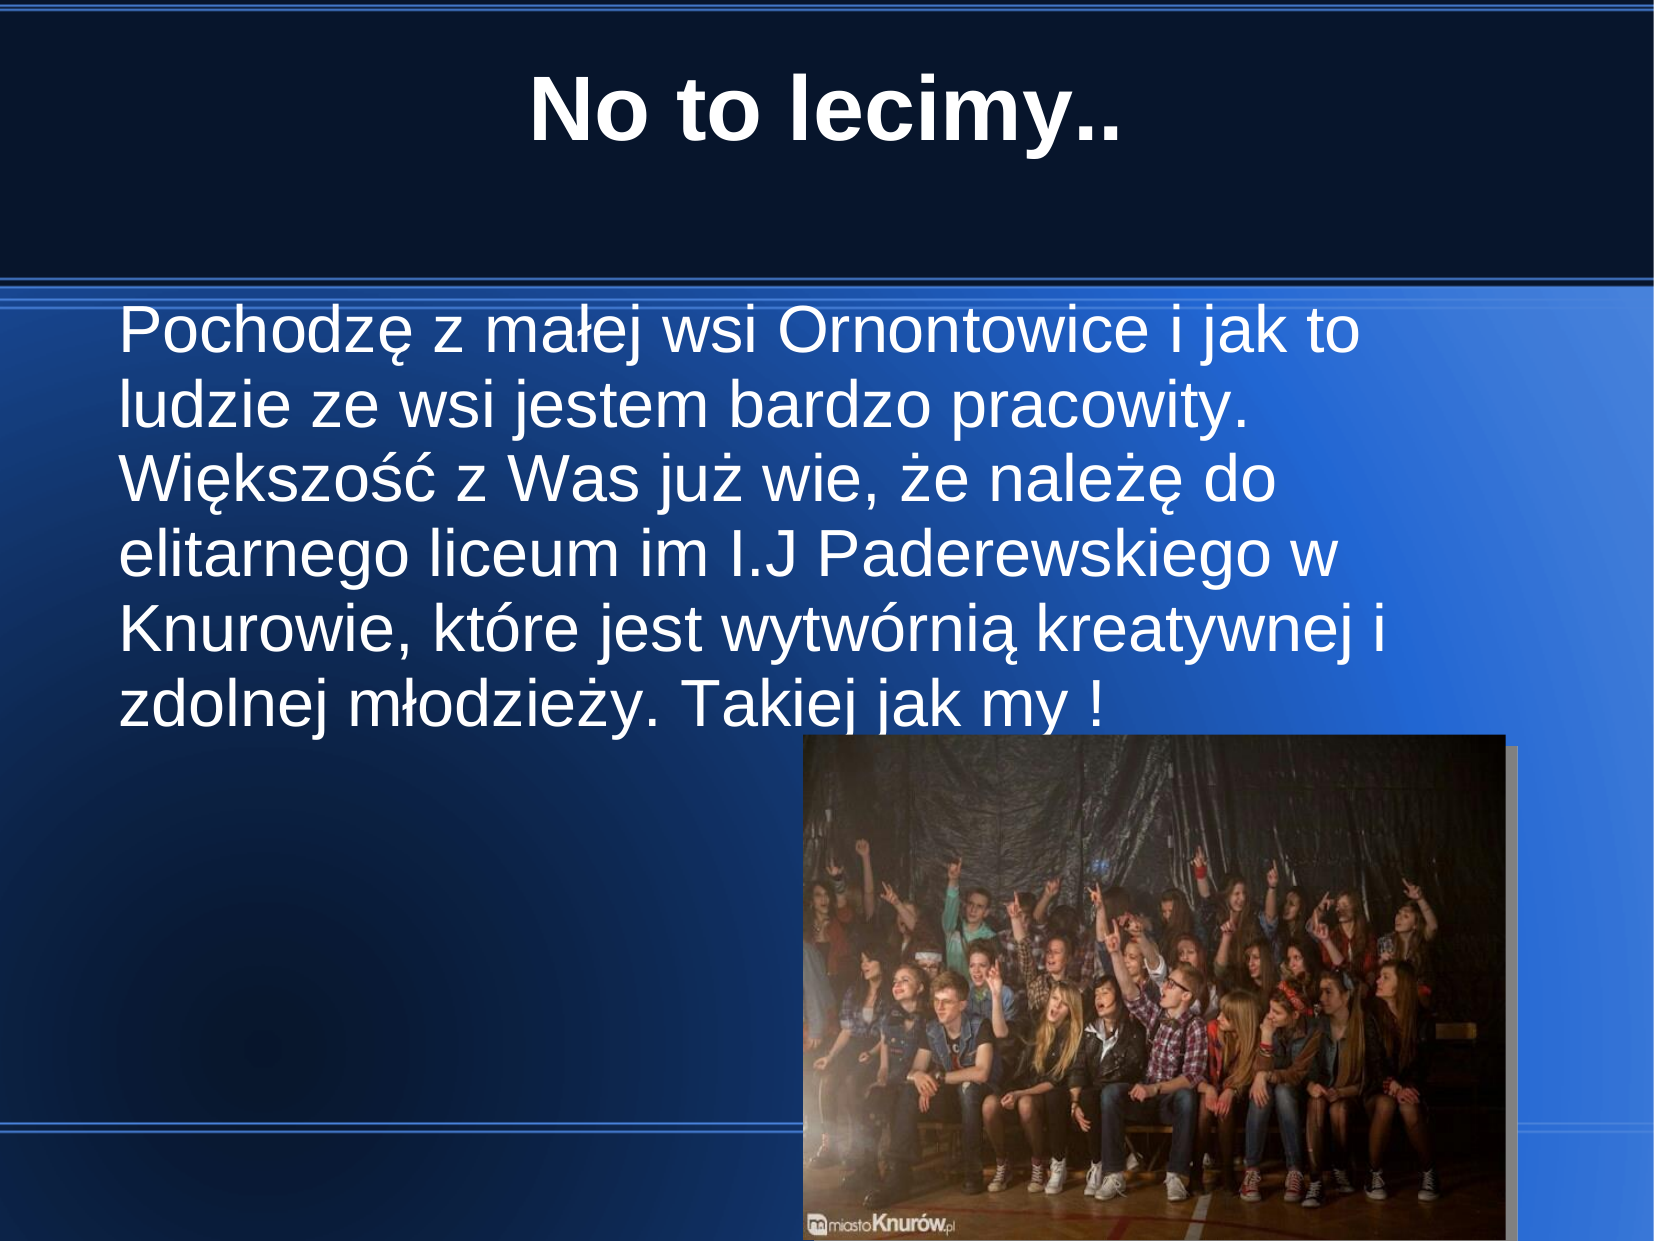

# No to lecimy..
Pochodzę z małej wsi Ornontowice i jak to ludzie ze wsi jestem bardzo pracowity. Większość z Was już wie, że należę do elitarnego liceum im I.J Paderewskiego w Knurowie, które jest wytwórnią kreatywnej i zdolnej młodzieży. Takiej jak my !